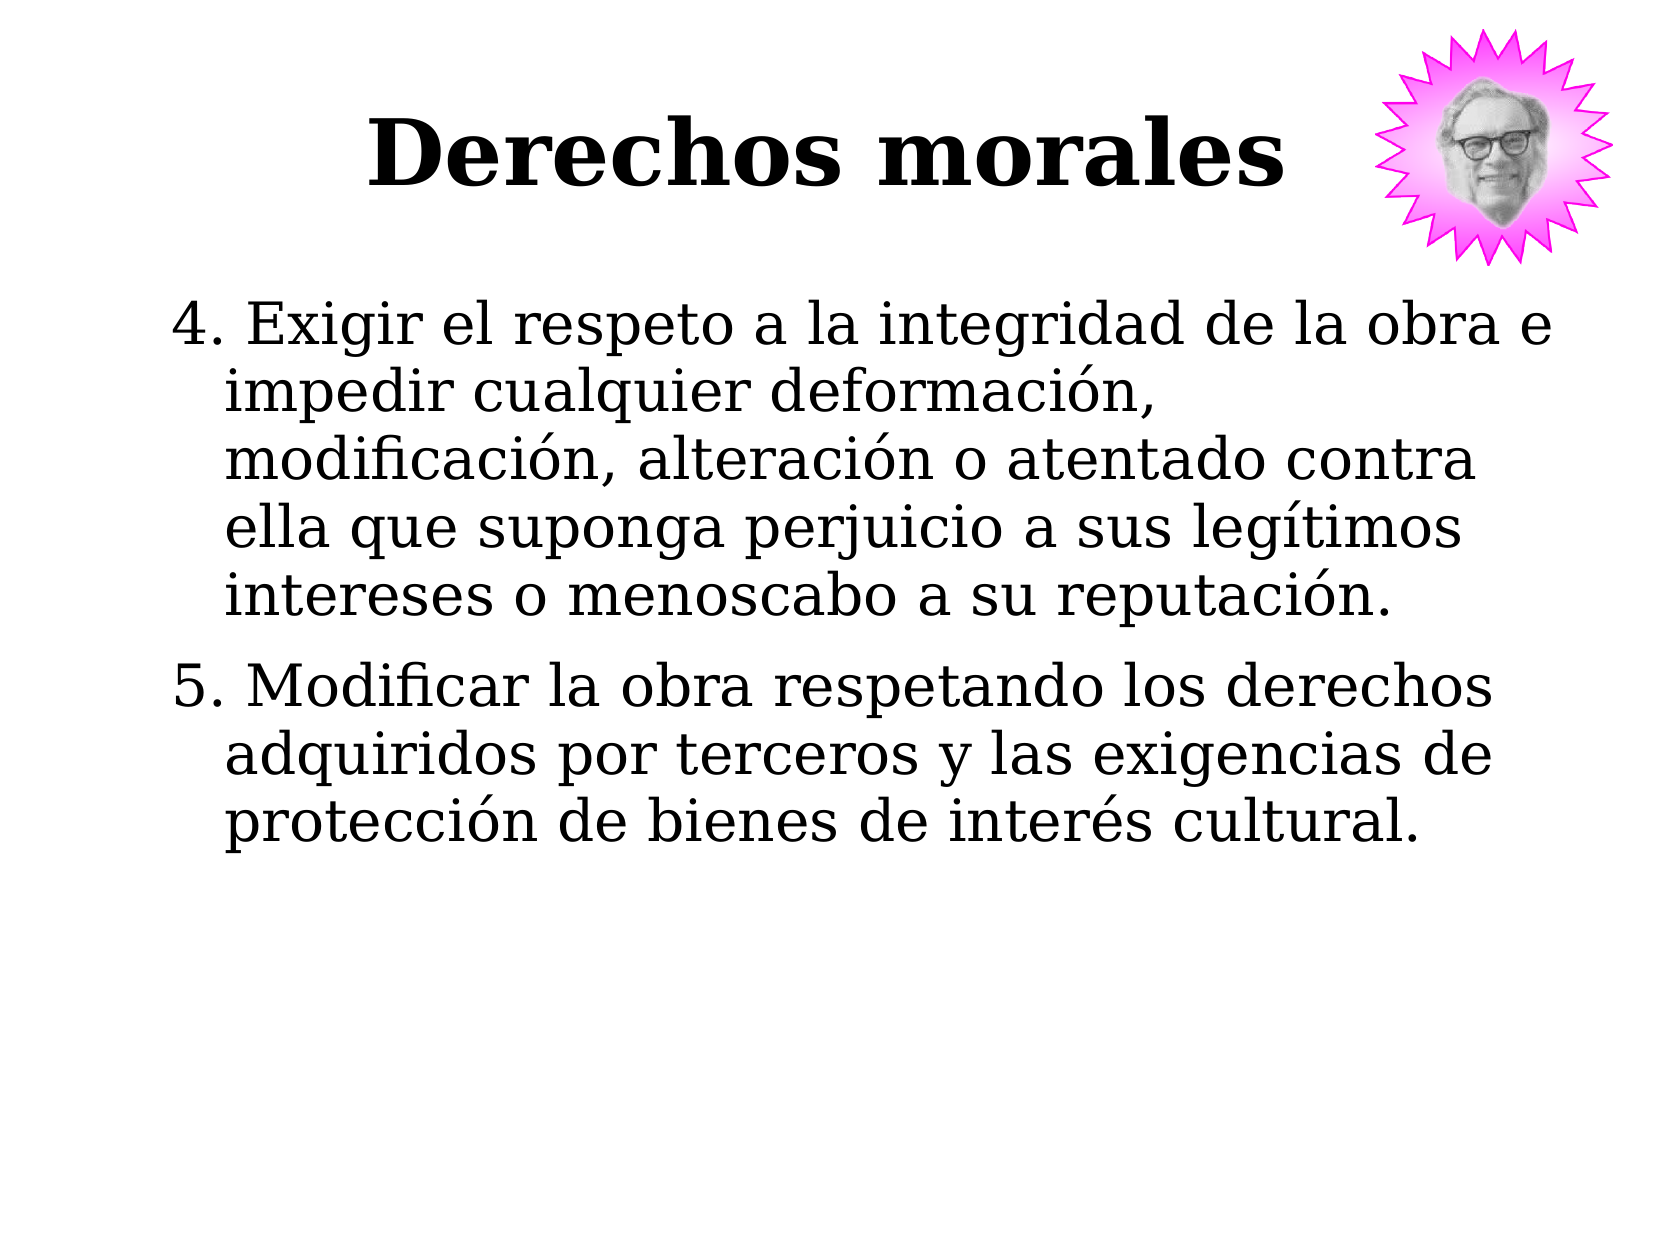

# Derechos morales
 Exigir el respeto a la integridad de la obra e impedir cualquier deformación, modificación, alteración o atentado contra ella que suponga perjuicio a sus legítimos intereses o menoscabo a su reputación.
 Modificar la obra respetando los derechos adquiridos por terceros y las exigencias de protección de bienes de interés cultural.